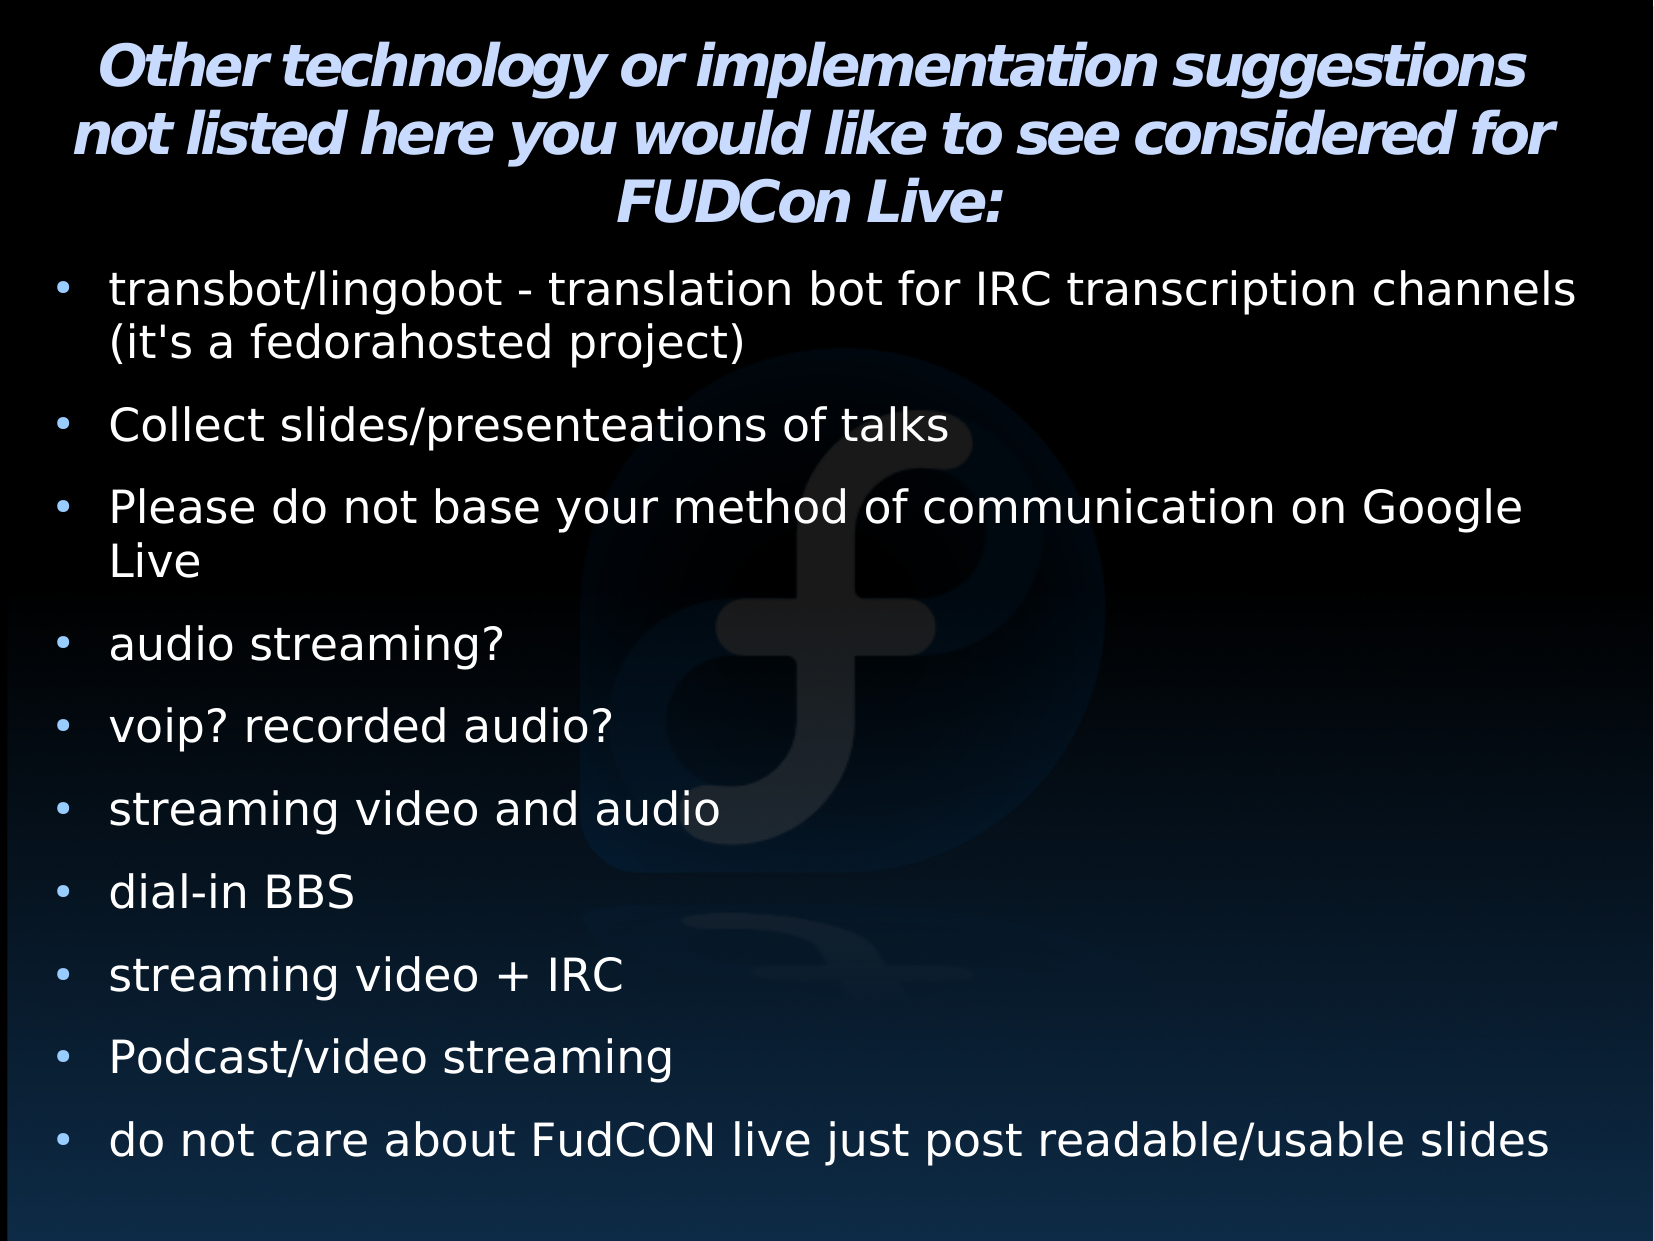

# Other technology or implementation suggestions not listed here you would like to see considered for FUDCon Live:
transbot/lingobot - translation bot for IRC transcription channels (it's a fedorahosted project)
Collect slides/presenteations of talks
Please do not base your method of communication on Google Live
audio streaming?
voip? recorded audio?
streaming video and audio
dial-in BBS
streaming video + IRC
Podcast/video streaming
do not care about FudCON live just post readable/usable slides